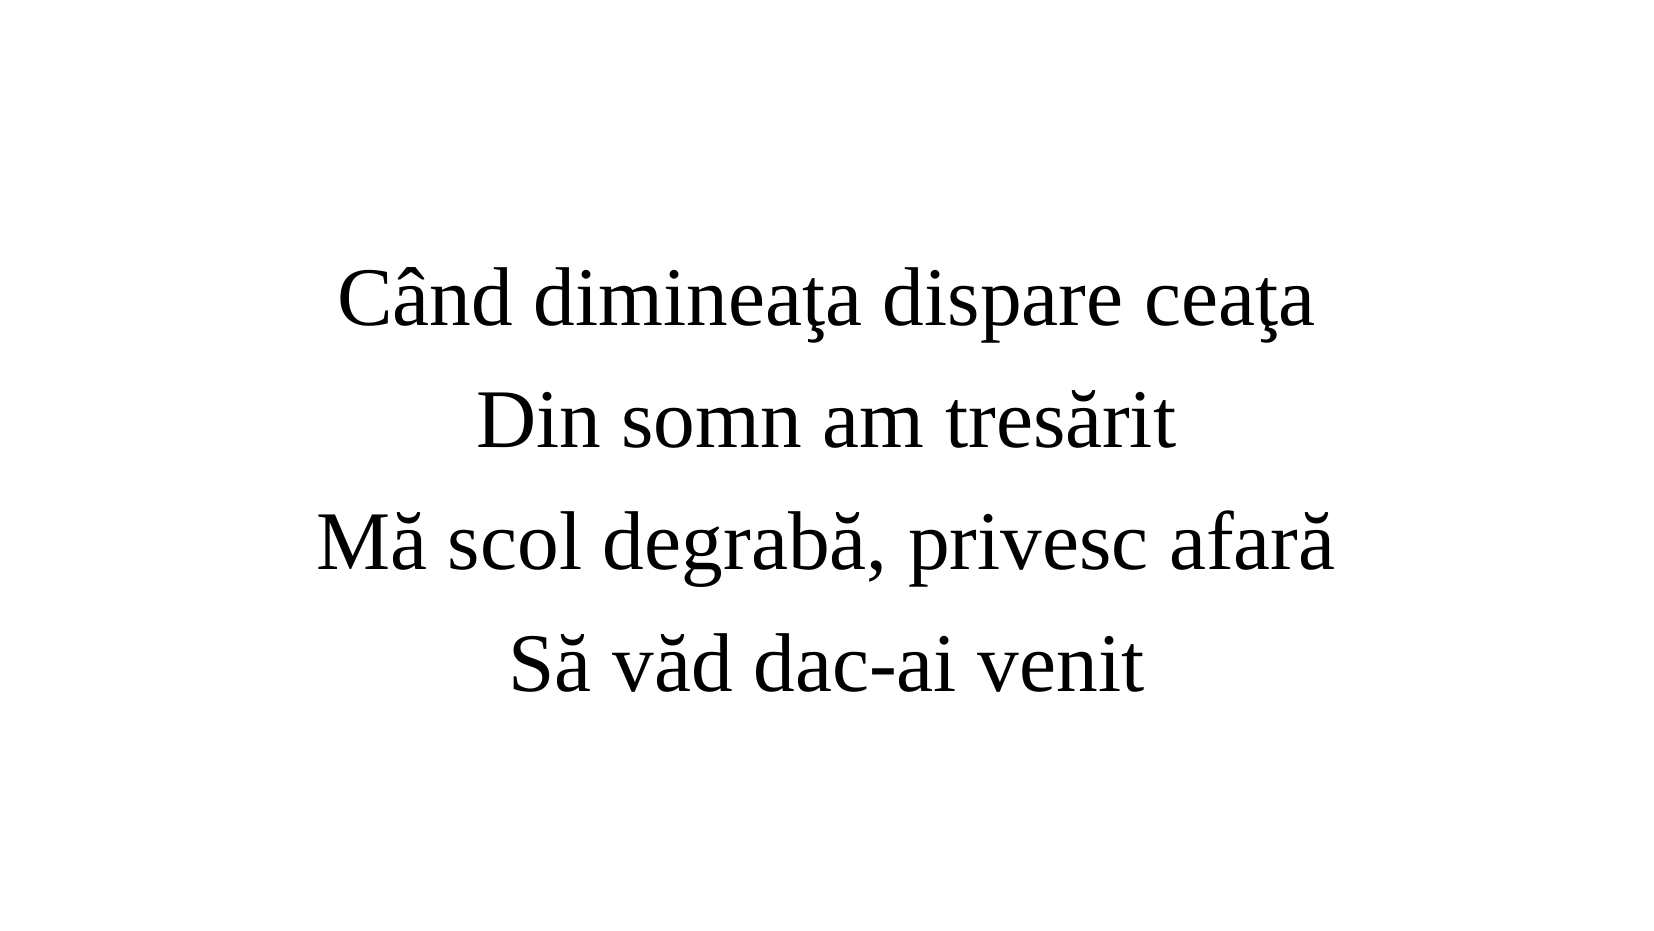

# Când dimineaţa dispare ceaţa
Din somn am tresărit
Mă scol degrabă, privesc afară
Să văd dac-ai venit